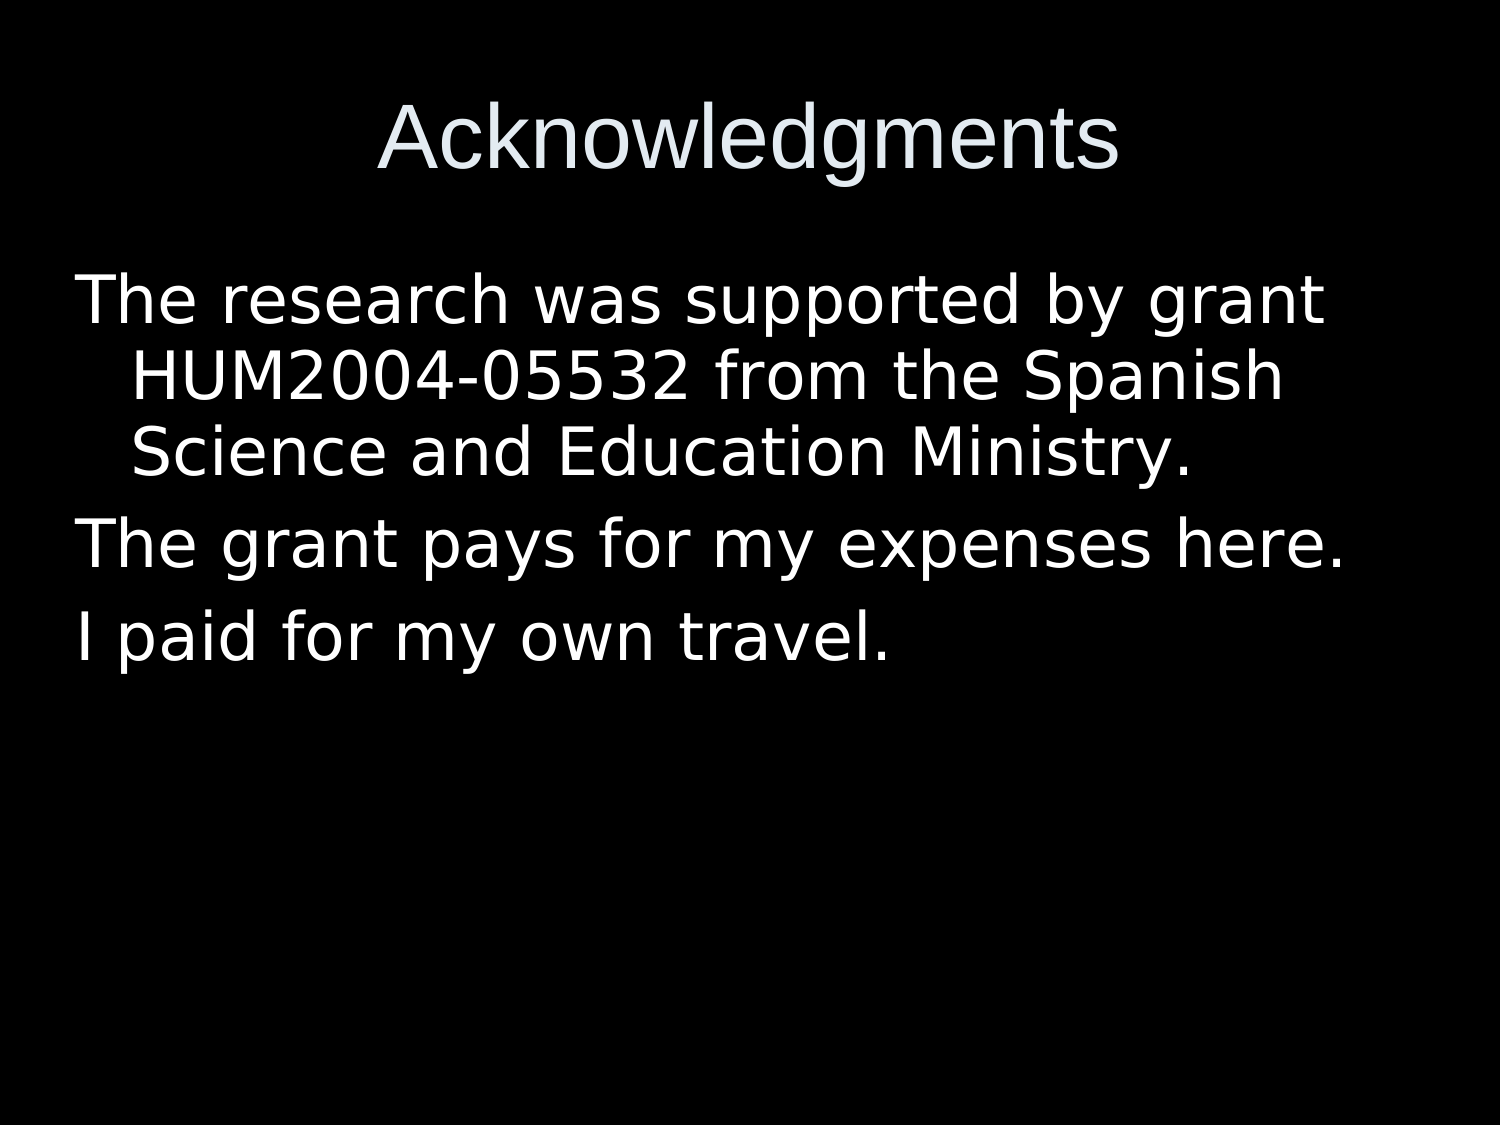

# Acknowledgments
The research was supported by grant HUM2004-05532 from the Spanish Science and Education Ministry.
The grant pays for my expenses here.
I paid for my own travel.